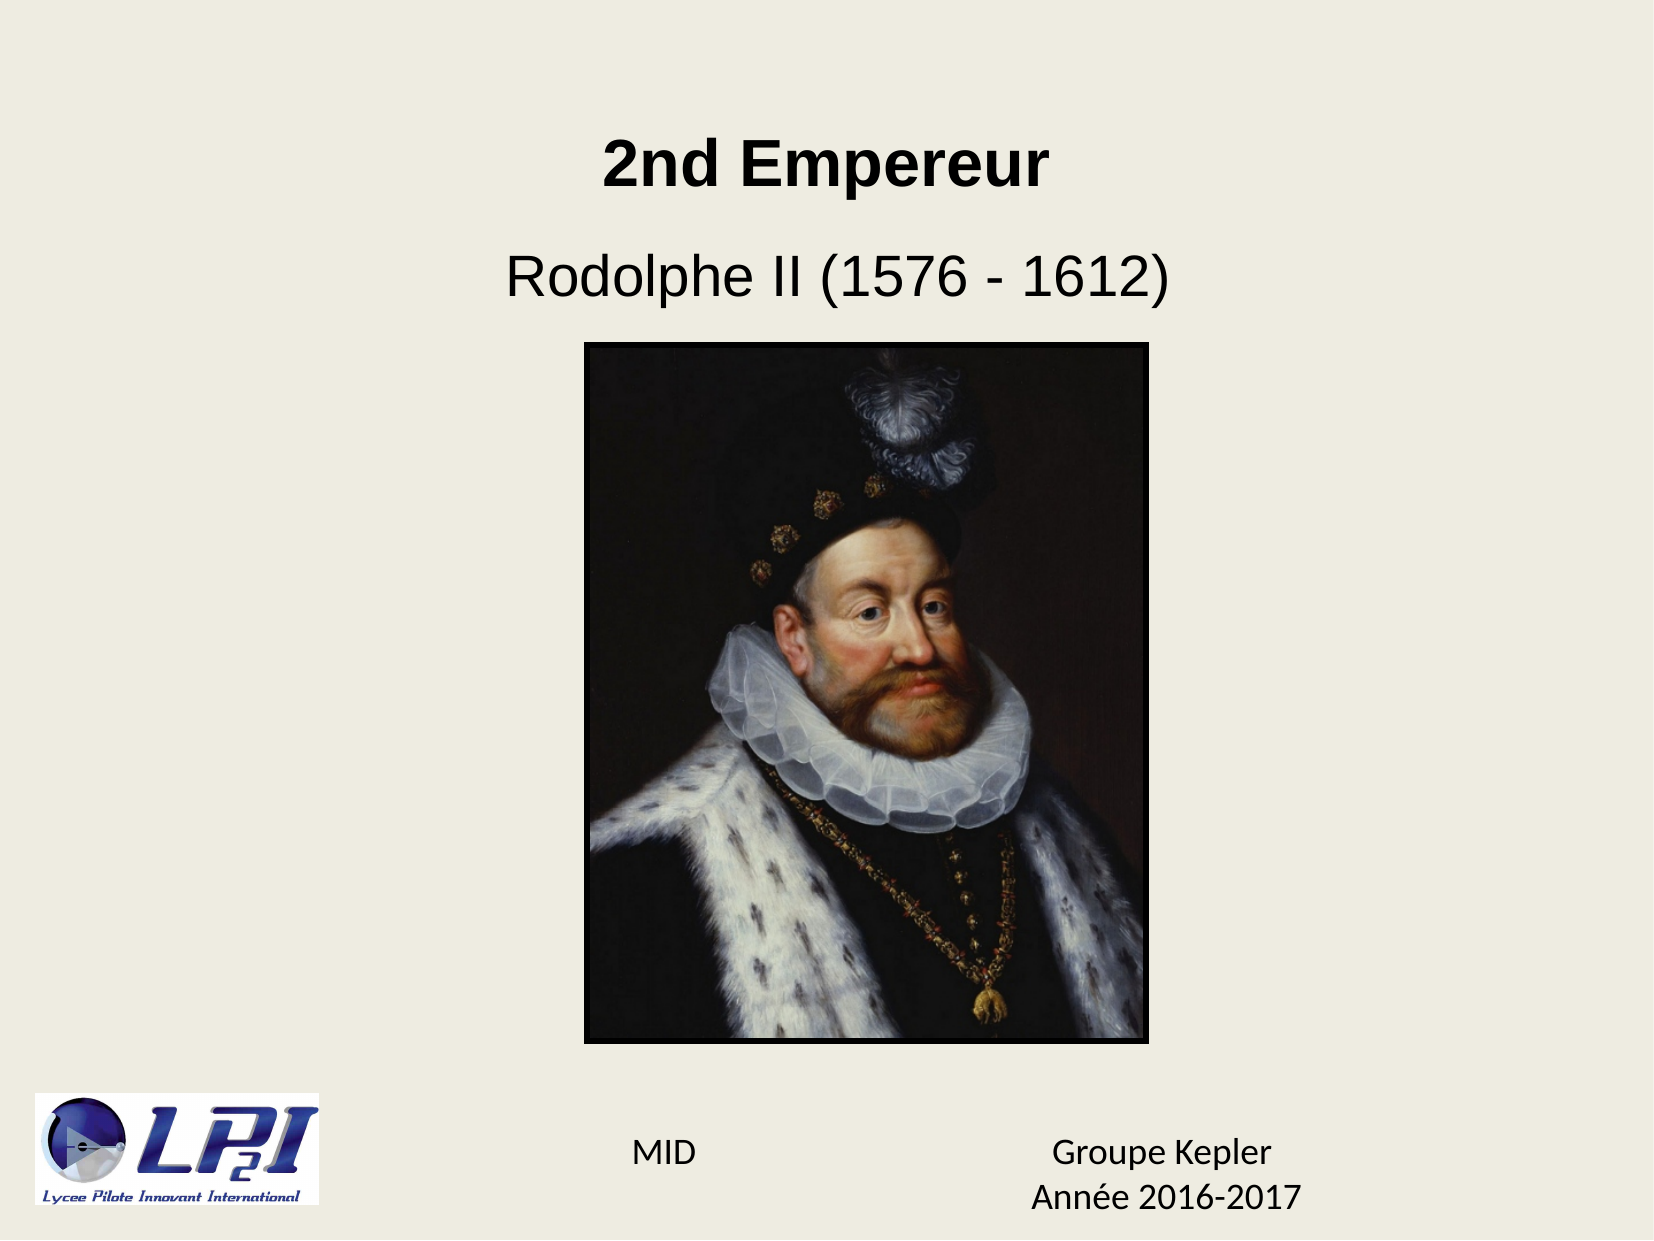

# 2nd Empereur
Rodolphe II (1576 - 1612)
 MID Groupe Kepler
 Année 2016-2017